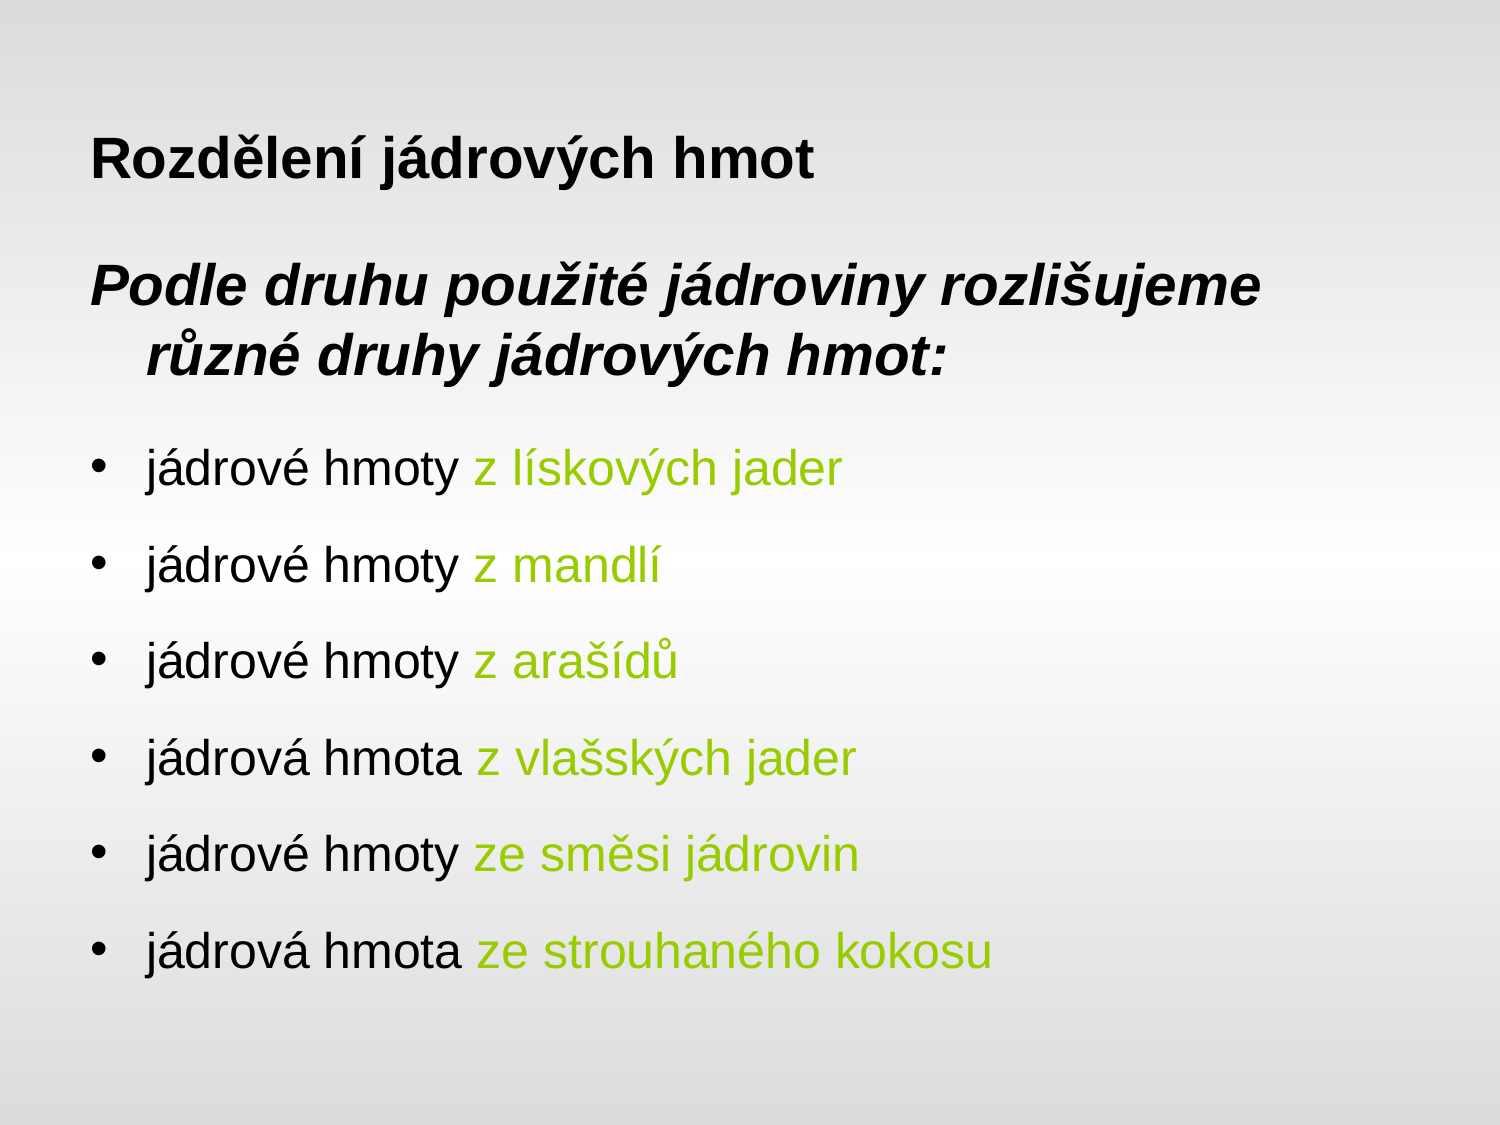

# Rozdělení jádrových hmot
Podle druhu použité jádroviny rozlišujeme různé druhy jádrových hmot:
jádrové hmoty z lískových jader
jádrové hmoty z mandlí
jádrové hmoty z arašídů
jádrová hmota z vlašských jader
jádrové hmoty ze směsi jádrovin
jádrová hmota ze strouhaného kokosu